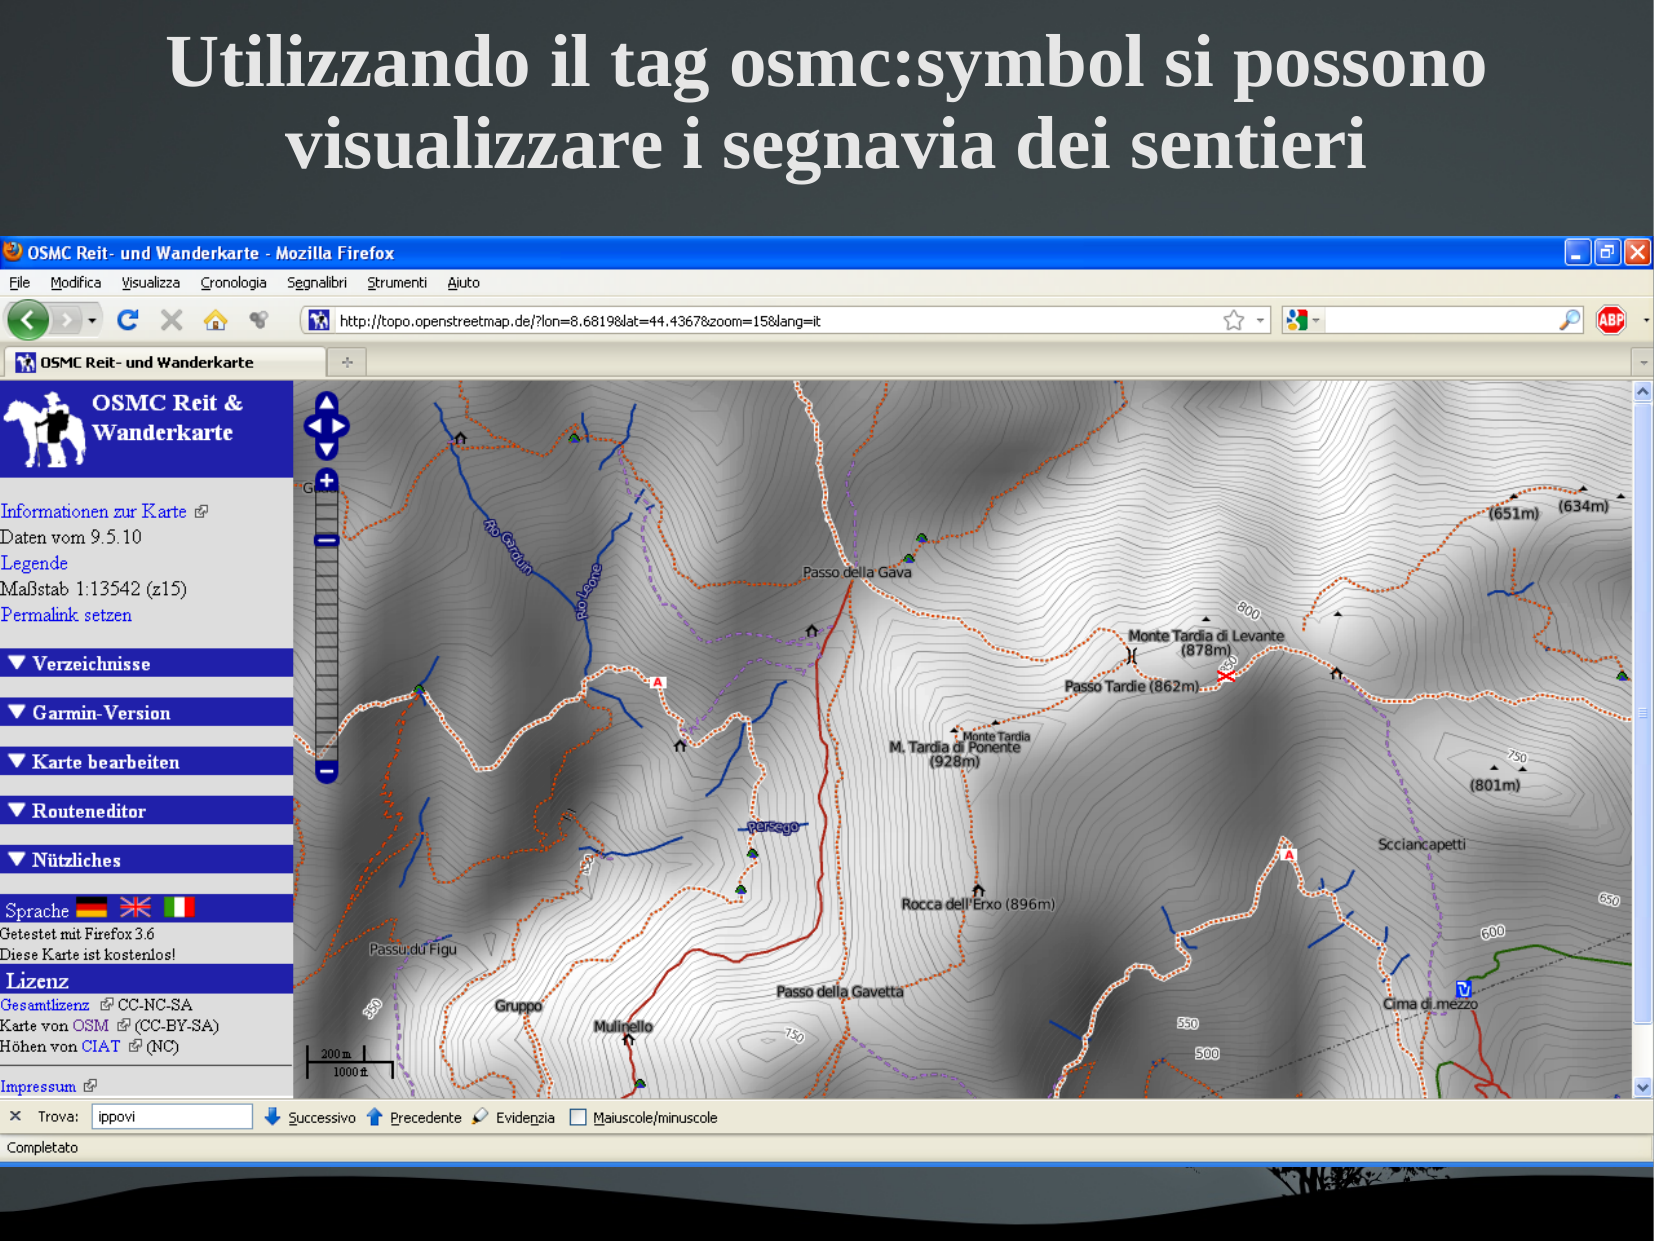

# Utilizzando il tag osmc:symbol si possono visualizzare i segnavia dei sentieri